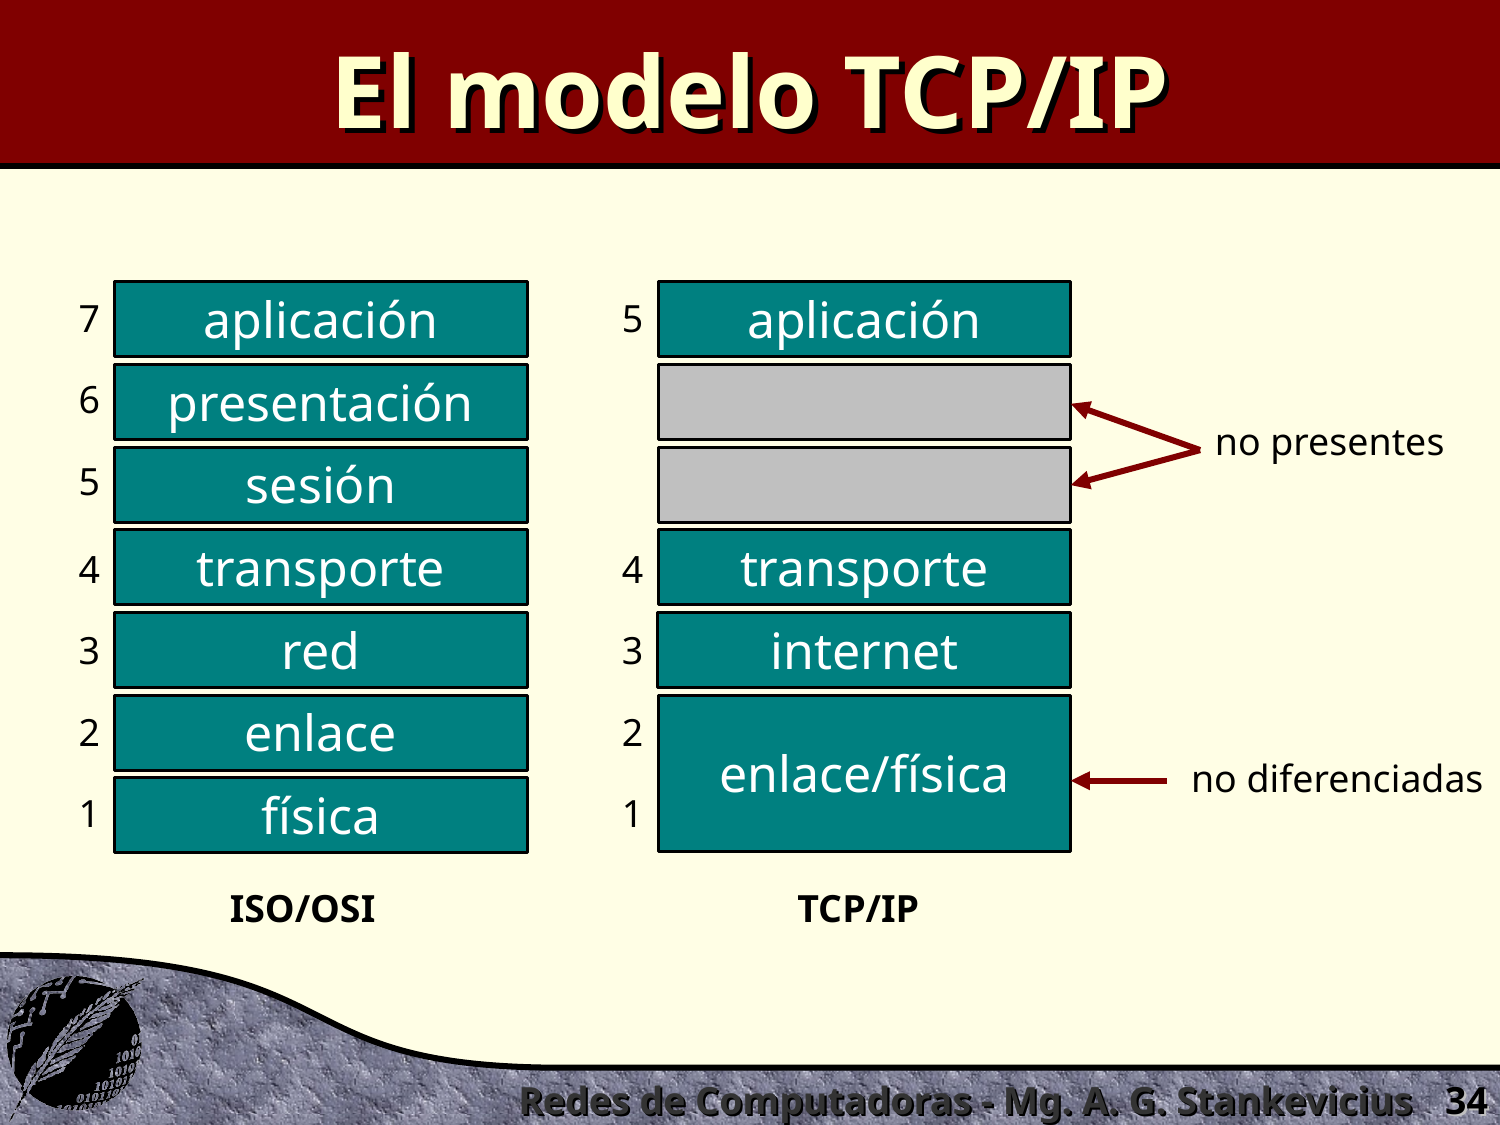

# El modelo TCP/IP
aplicación
aplicación
5
transporte
4
internet
3
enlace/física
2
1
7
presentación
6
no presentes
sesión
5
transporte
4
red
3
enlace
2
no diferenciadas
física
1
ISO/OSI
TCP/IP
34